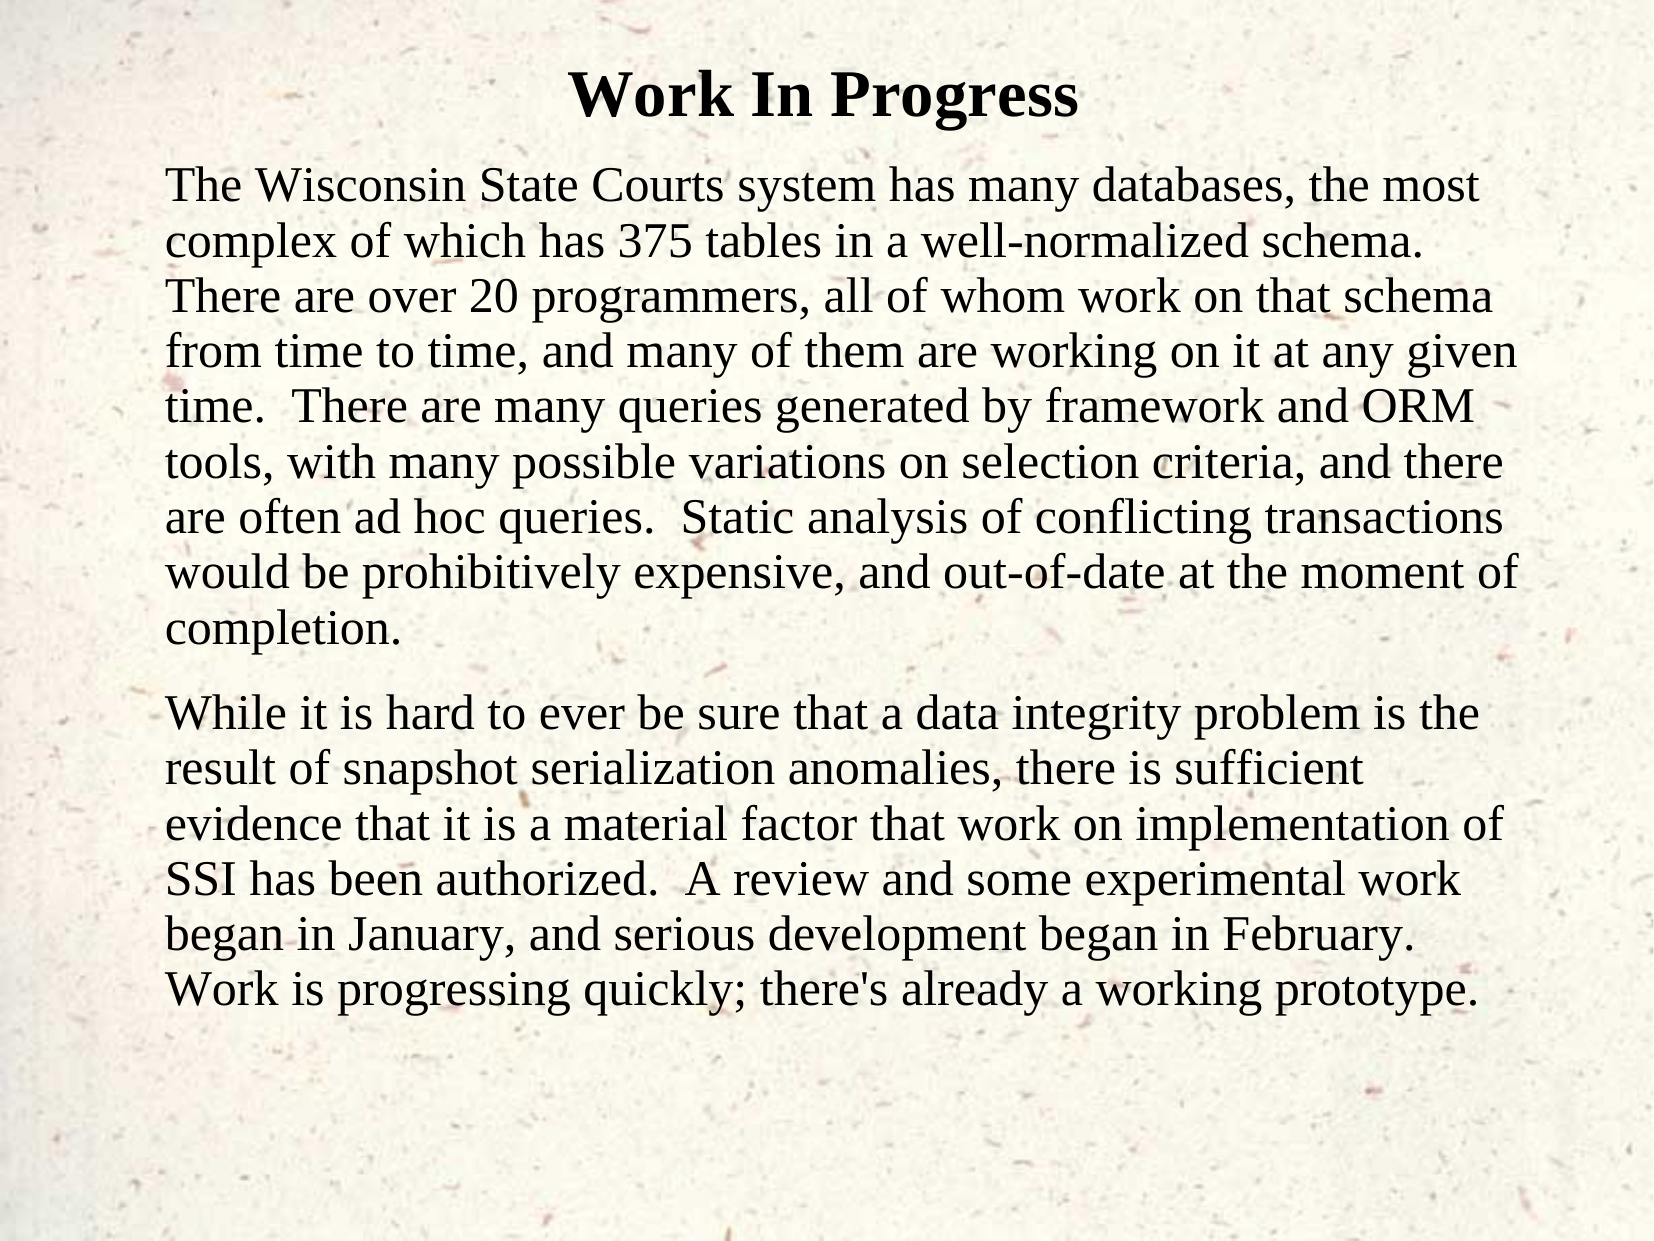

# Work In Progress
The Wisconsin State Courts system has many databases, the most complex of which has 375 tables in a well-normalized schema. There are over 20 programmers, all of whom work on that schema from time to time, and many of them are working on it at any given time. There are many queries generated by framework and ORM tools, with many possible variations on selection criteria, and there are often ad hoc queries. Static analysis of conflicting transactions would be prohibitively expensive, and out-of-date at the moment of completion.
While it is hard to ever be sure that a data integrity problem is the result of snapshot serialization anomalies, there is sufficient evidence that it is a material factor that work on implementation of SSI has been authorized. A review and some experimental work began in January, and serious development began in February. Work is progressing quickly; there's already a working prototype.